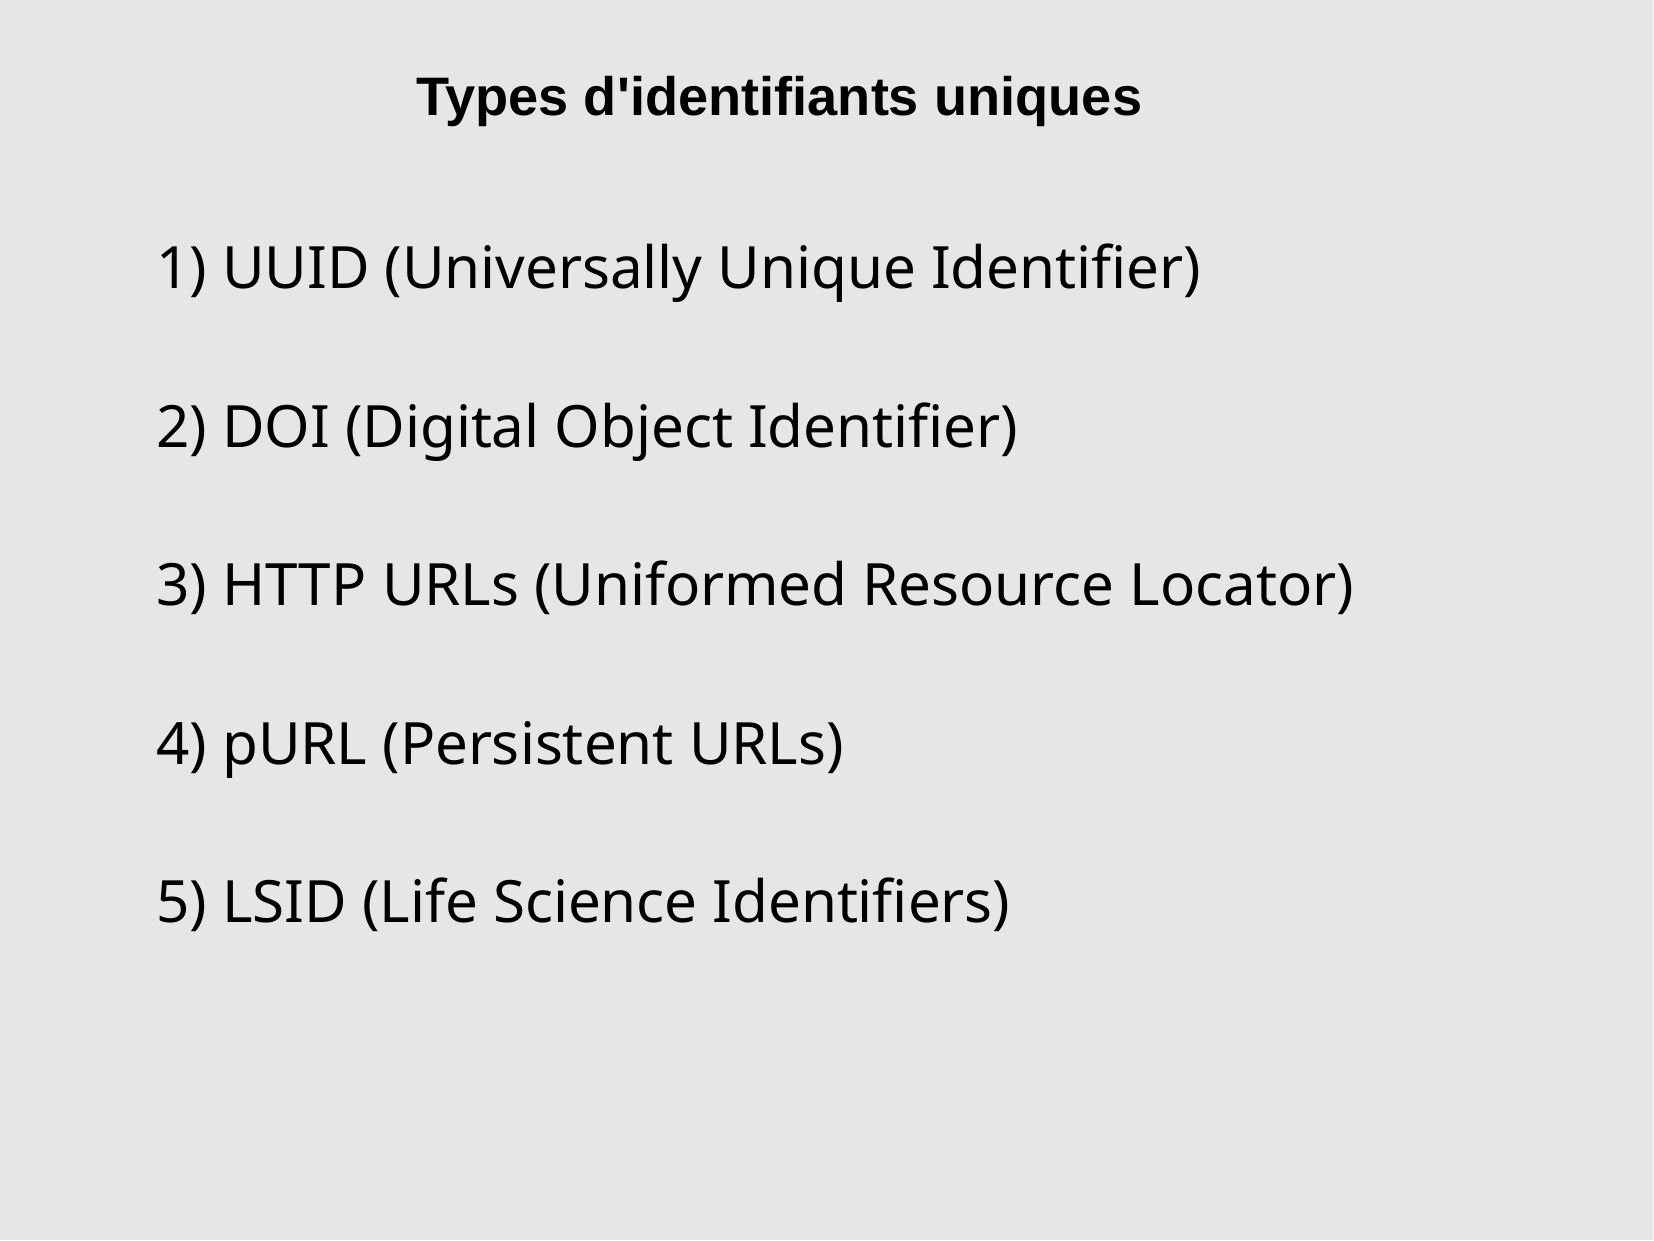

Types d'identifiants uniques
1) UUID (Universally Unique Identifier)
2) DOI (Digital Object Identifier)
3) HTTP URLs (Uniformed Resource Locator)
4) pURL (Persistent URLs)
5) LSID (Life Science Identifiers)